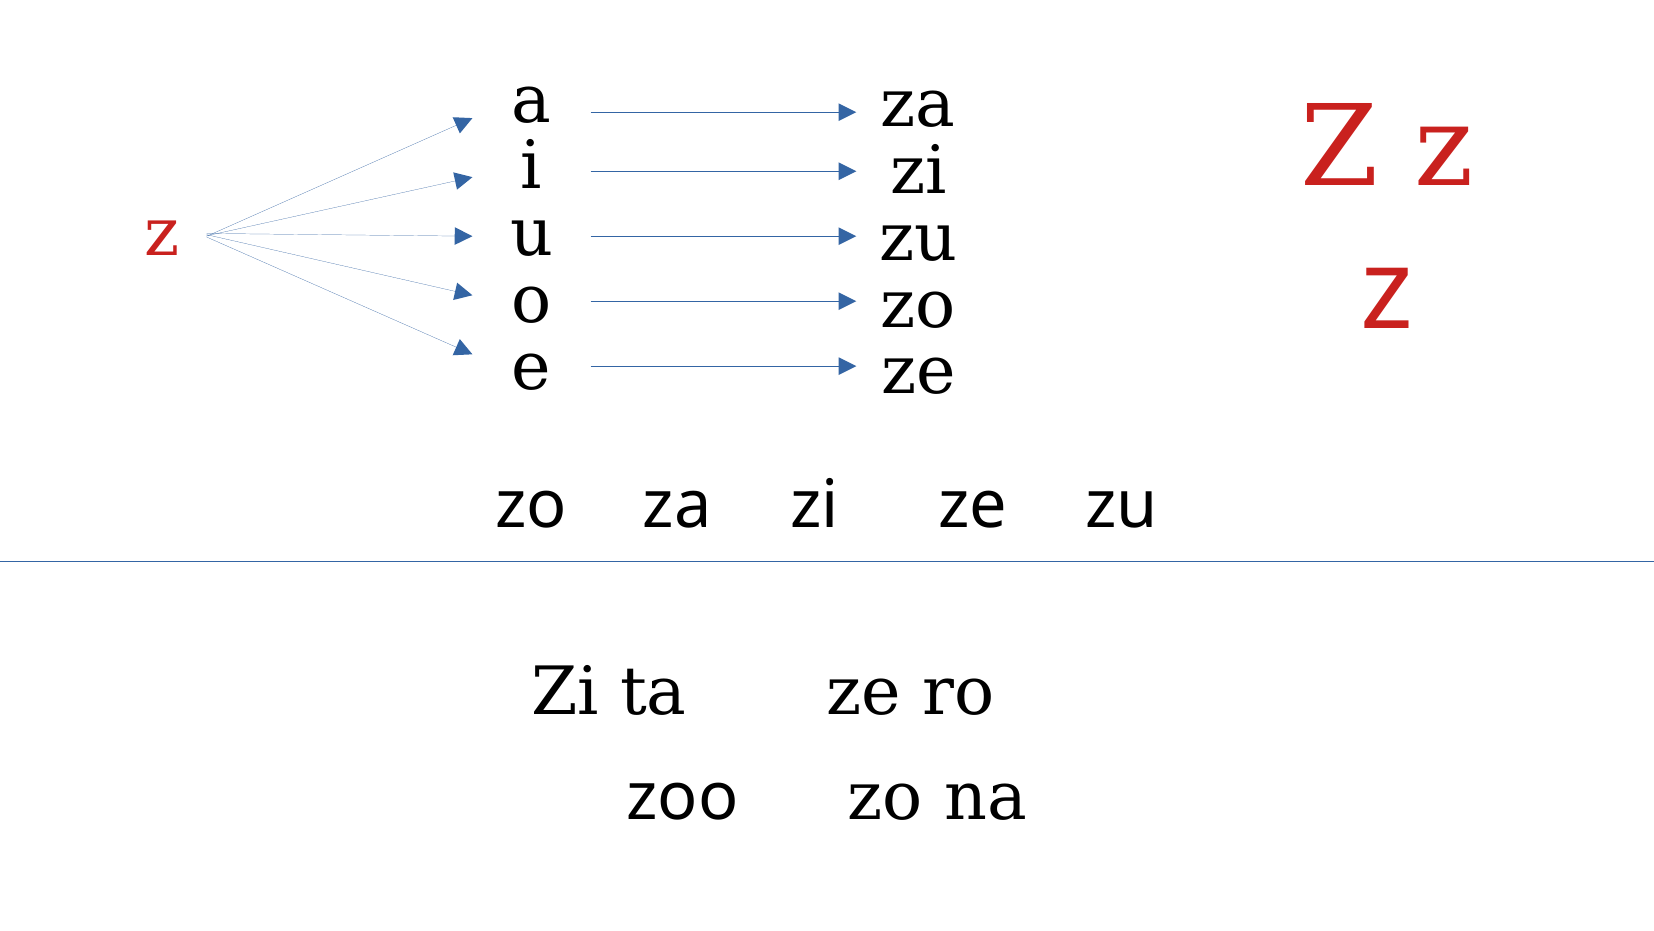

z
za
zi
zu
zo
ze
a
i
u
o
e
Z z
z
zo		za		zi		ze		zu
Zi ta		ze ro
zoo		zo na